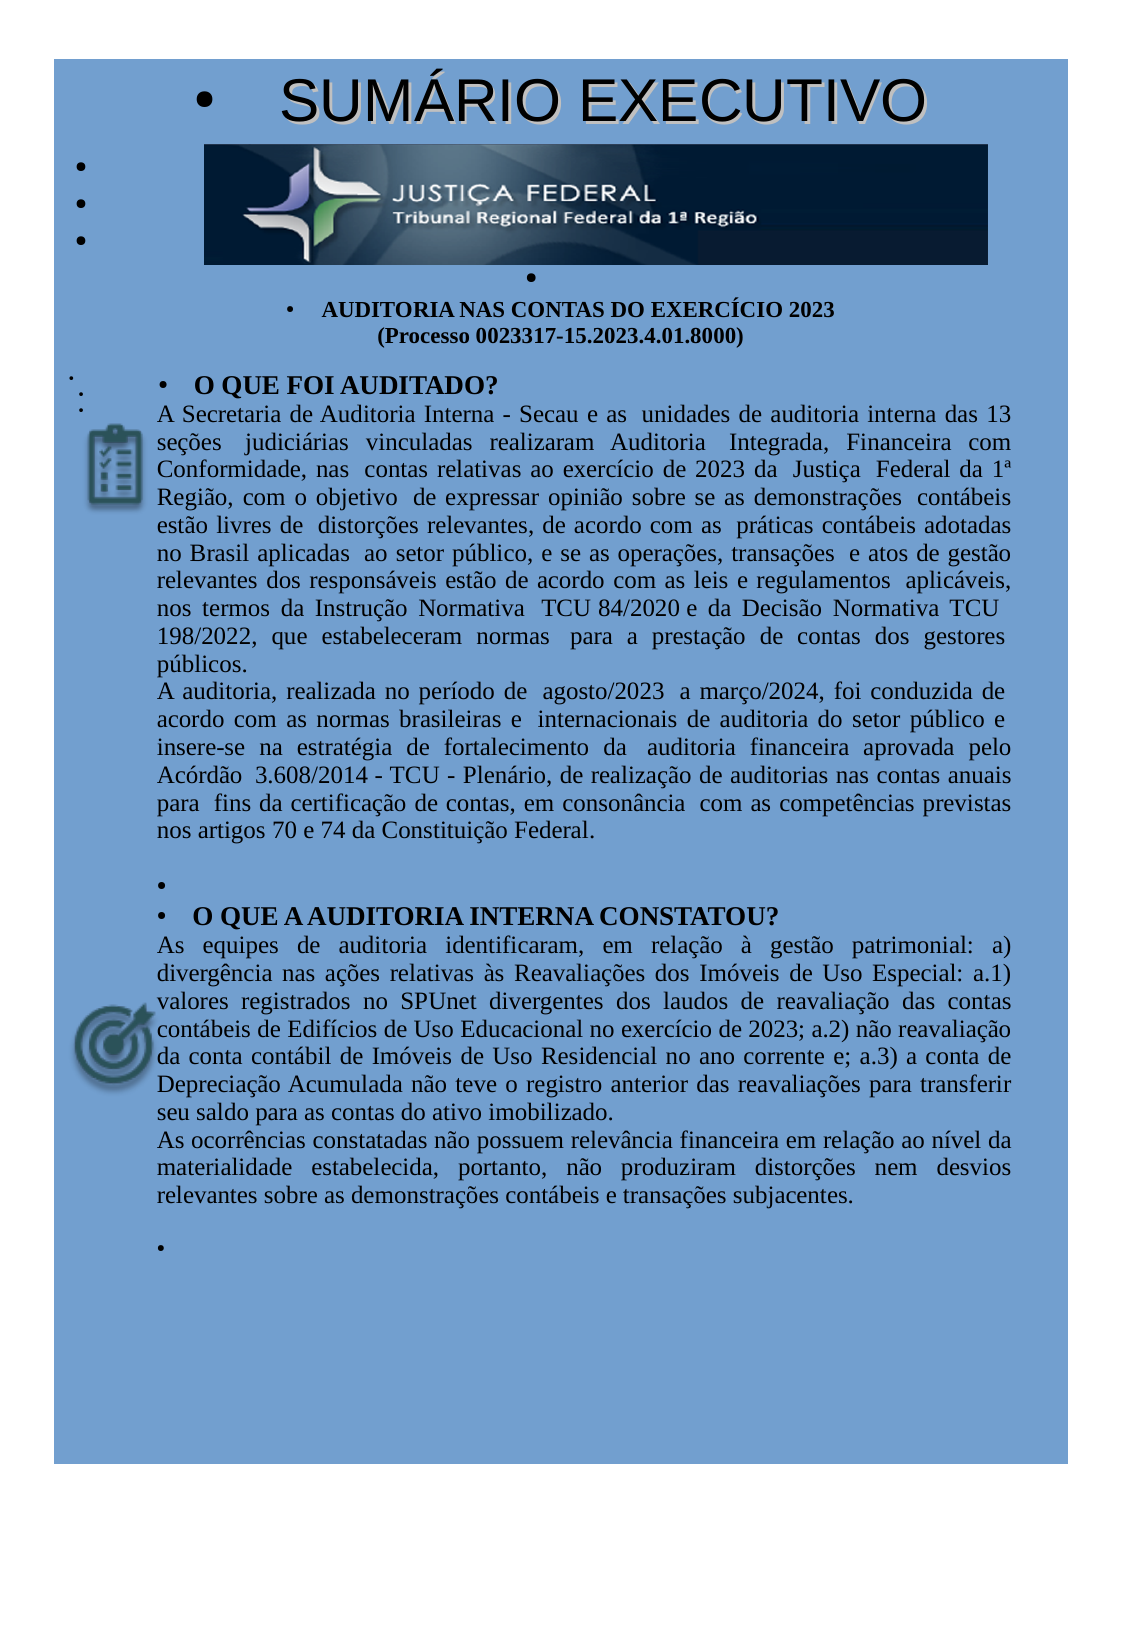

| SUMÁRIO EXECUTIVO | | |
| --- | --- | --- |
| AUDITORIA NAS CONTAS DO EXERCÍCIO 2023 (Processo 0023317-15.2023.4.01.8000) | | |
| | O QUE FOI AUDITADO? A Secretaria de Auditoria Interna - Secau e as  unidades de auditoria interna das 13 seções  judiciárias vinculadas realizaram Auditoria  Integrada, Financeira com Conformidade, nas  contas relativas ao exercício de 2023 da  Justiça  Federal da 1ª Região, com o objetivo  de expressar opinião sobre se as demonstrações  contábeis estão livres de  distorções relevantes, de acordo com as  práticas contábeis adotadas no Brasil aplicadas  ao setor público, e se as operações, transações  e atos de gestão relevantes dos responsáveis estão de acordo com as leis e regulamentos  aplicáveis, nos termos da Instrução Normativa  TCU 84/2020 e da Decisão Normativa TCU  198/2022, que estabeleceram normas  para a prestação de contas dos gestores  públicos. A auditoria, realizada no período de  agosto/2023  a março/2024, foi conduzida de  acordo com as normas brasileiras e  internacionais de auditoria do setor público e  insere-se na estratégia de fortalecimento da  auditoria financeira aprovada pelo Acórdão  3.608/2014 - TCU - Plenário, de realização de auditorias nas contas anuais para  fins da certificação de contas, em consonância  com as competências previstas nos artigos 70 e 74 da Constituição Federal. O QUE A AUDITORIA INTERNA CONSTATOU? As equipes de auditoria identificaram, em relação à gestão patrimonial: a) divergência nas ações relativas às Reavaliações dos Imóveis de Uso Especial: a.1) valores registrados no SPUnet divergentes dos laudos de reavaliação das contas contábeis de Edifícios de Uso Educacional no exercício de 2023; a.2) não reavaliação da conta contábil de Imóveis de Uso Residencial no ano corrente e; a.3) a conta de Depreciação Acumulada não teve o registro anterior das reavaliações para transferir seu saldo para as contas do ativo imobilizado. As ocorrências constatadas não possuem relevância financeira em relação ao nível da materialidade estabelecida, portanto, não produziram distorções nem desvios relevantes sobre as demonstrações contábeis e transações subjacentes. | |
| | | |